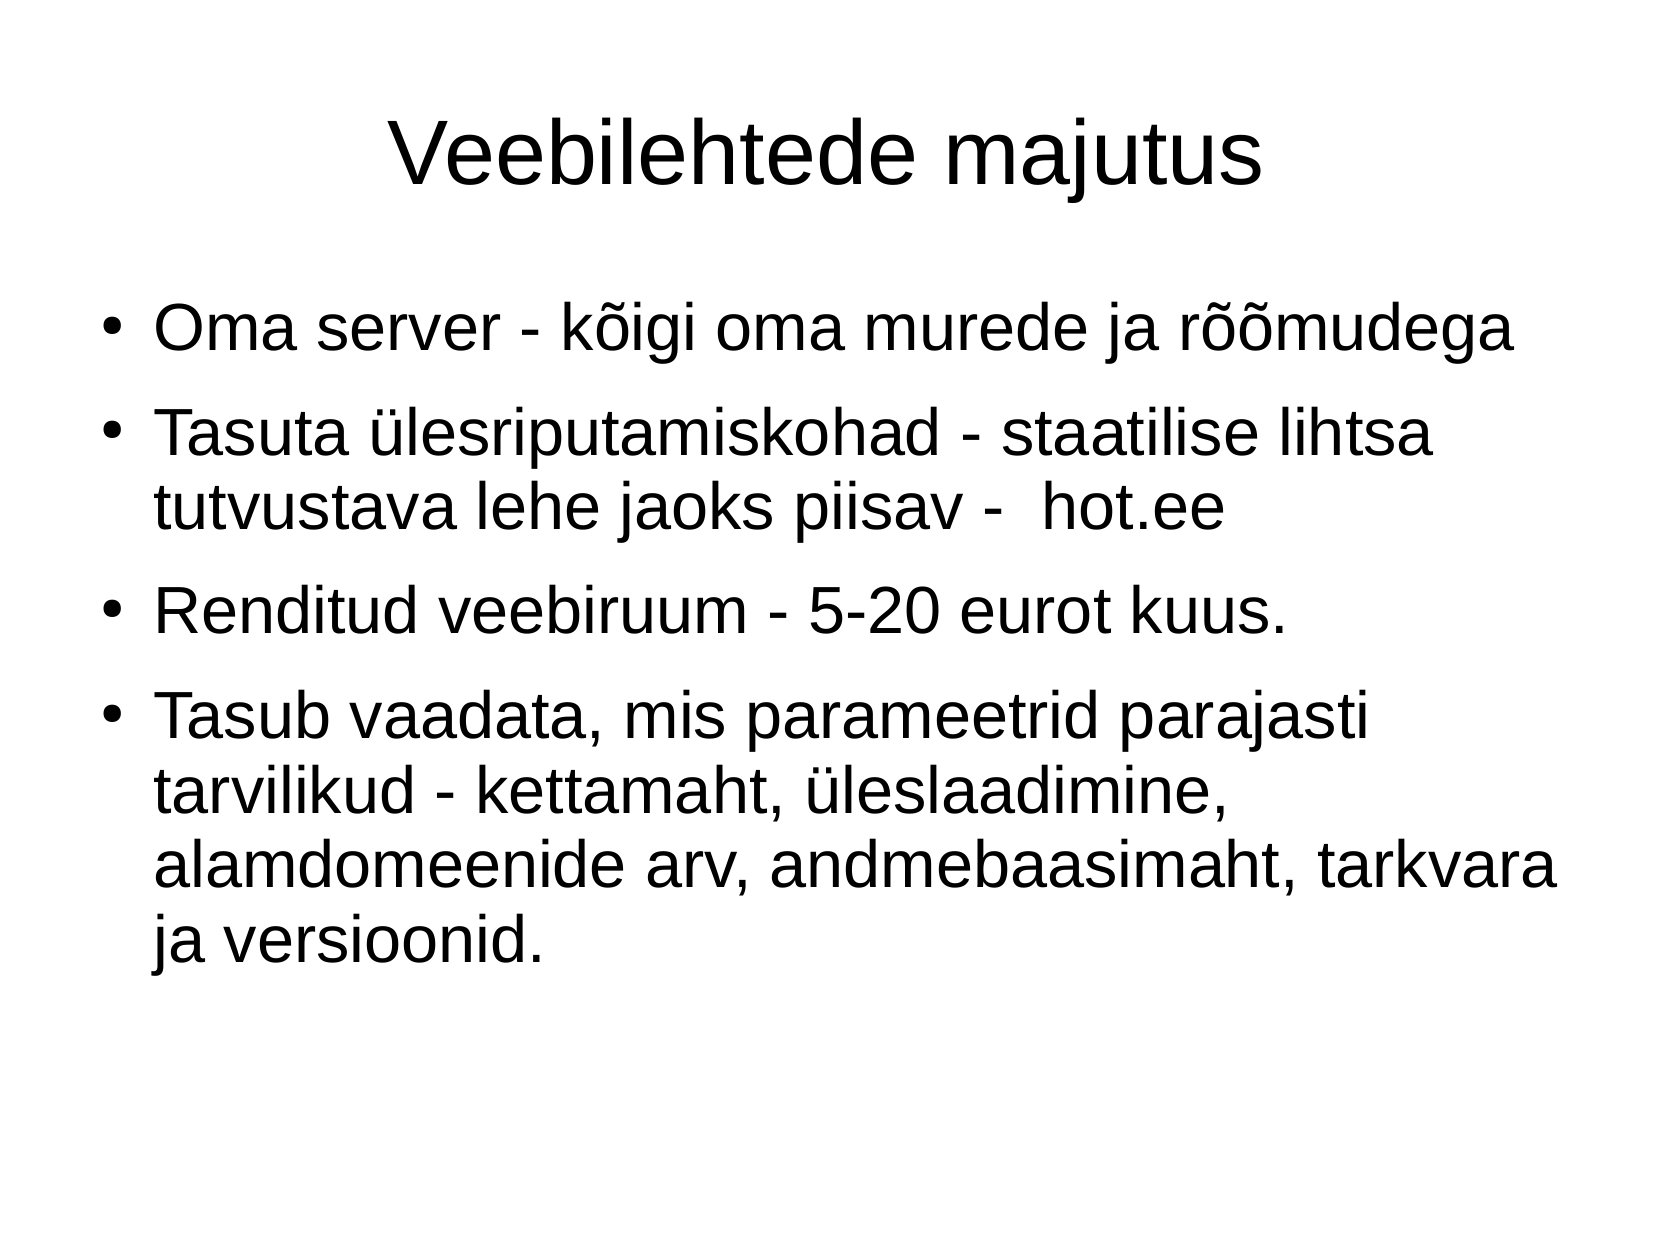

# Veebilehtede majutus
Oma server - kõigi oma murede ja rõõmudega
Tasuta ülesriputamiskohad - staatilise lihtsa tutvustava lehe jaoks piisav - hot.ee
Renditud veebiruum - 5-20 eurot kuus.
Tasub vaadata, mis parameetrid parajasti tarvilikud - kettamaht, üleslaadimine, alamdomeenide arv, andmebaasimaht, tarkvara ja versioonid.